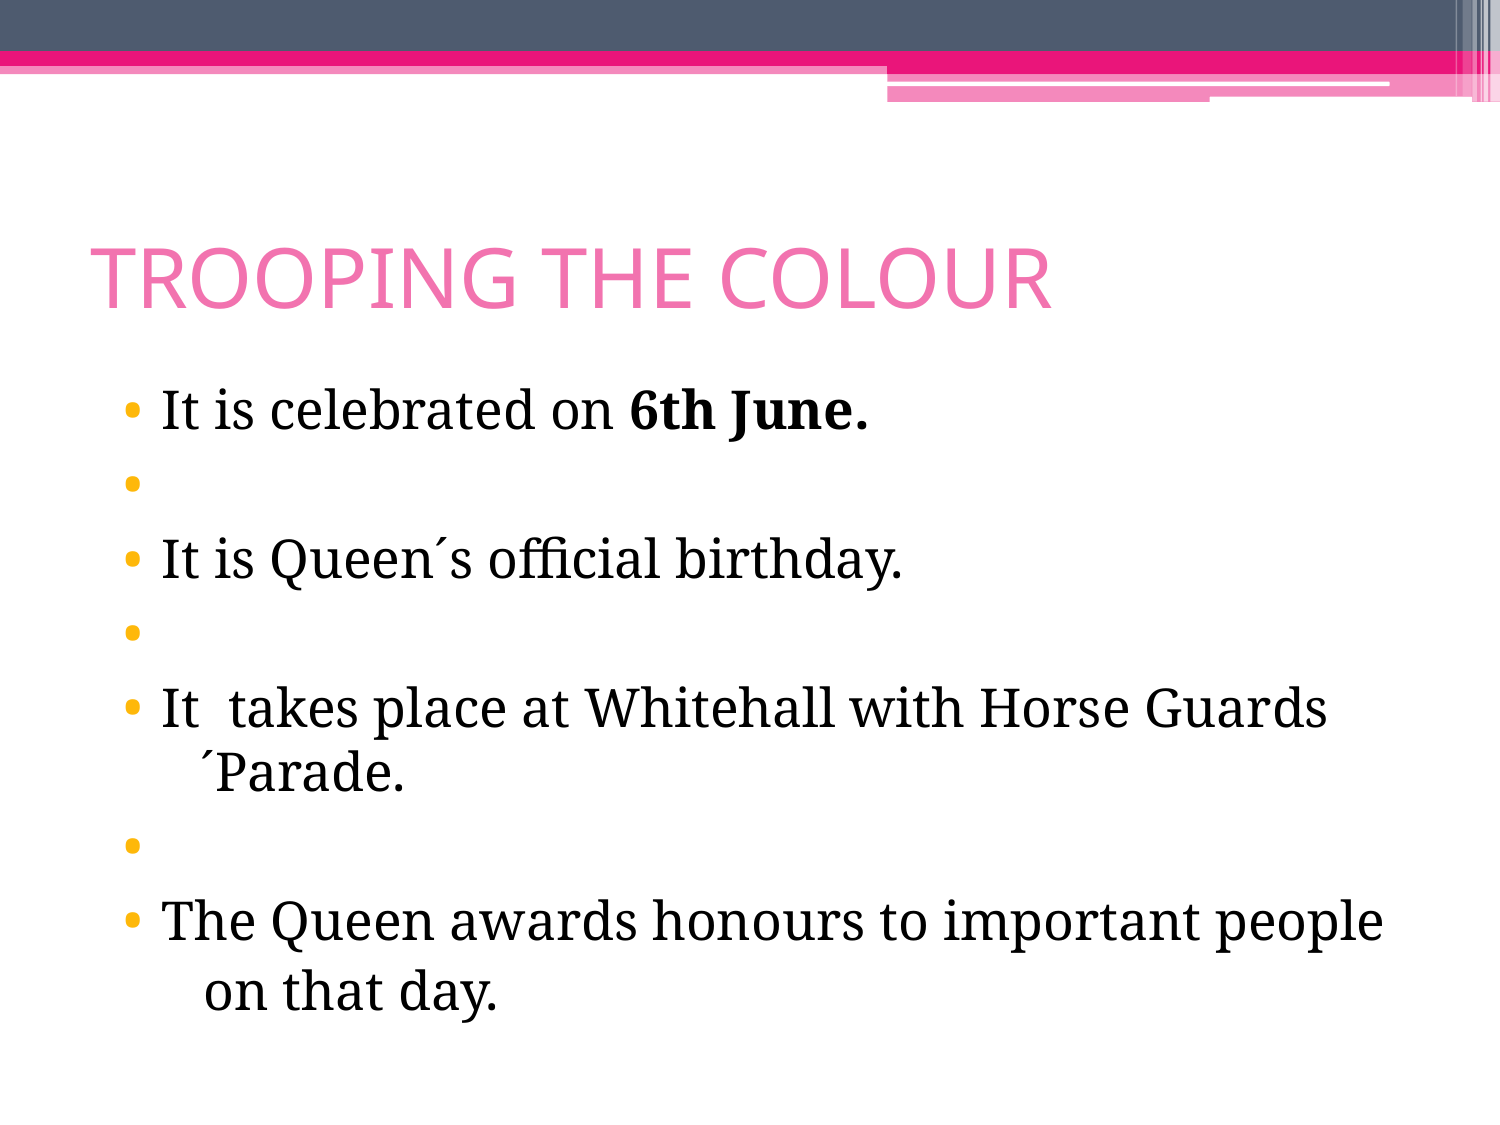

# TROOPING THE COLOUR
It is celebrated on 6th June.
It is Queen´s official birthday.
It takes place at Whitehall with Horse Guards´Parade.
The Queen awards honours to important people
 on that day.